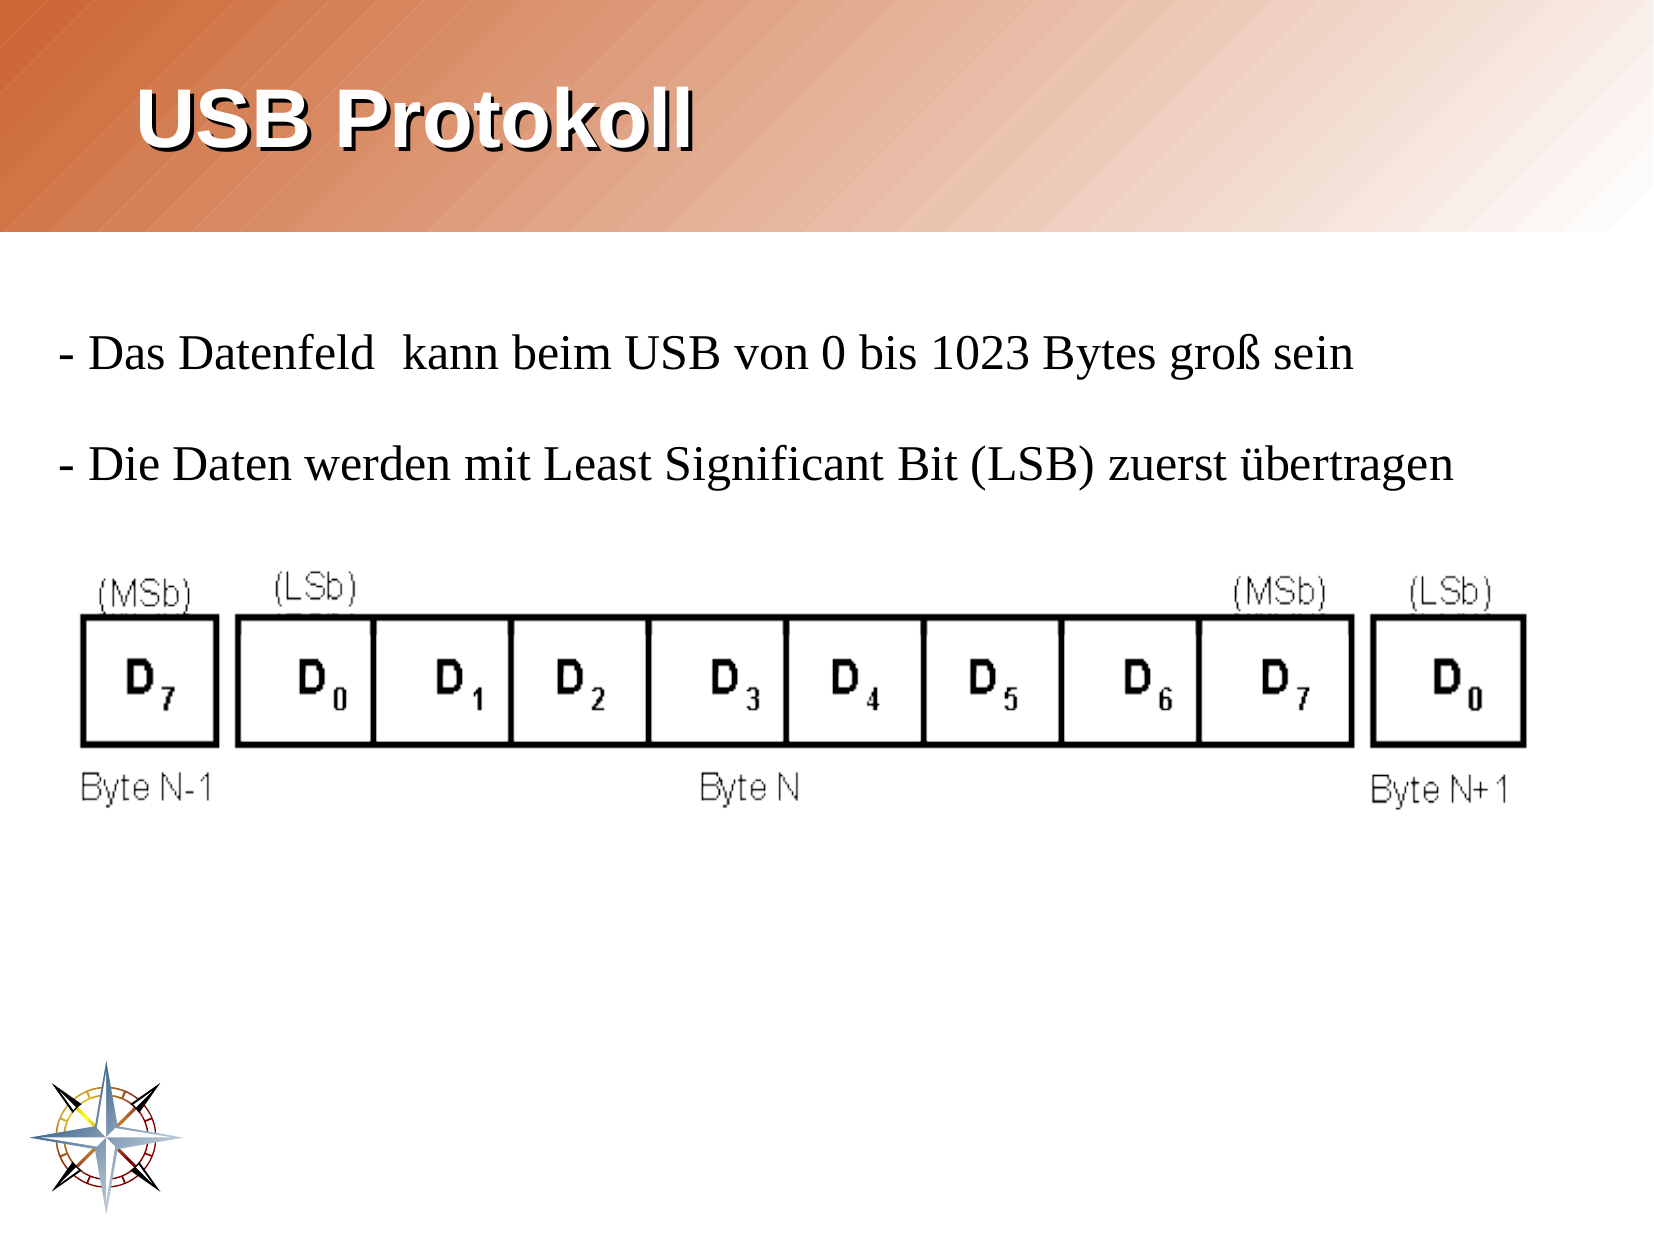

# USB Protokoll
- Das Datenfeld kann beim USB von 0 bis 1023 Bytes groß sein
- Die Daten werden mit Least Significant Bit (LSB) zuerst übertragen